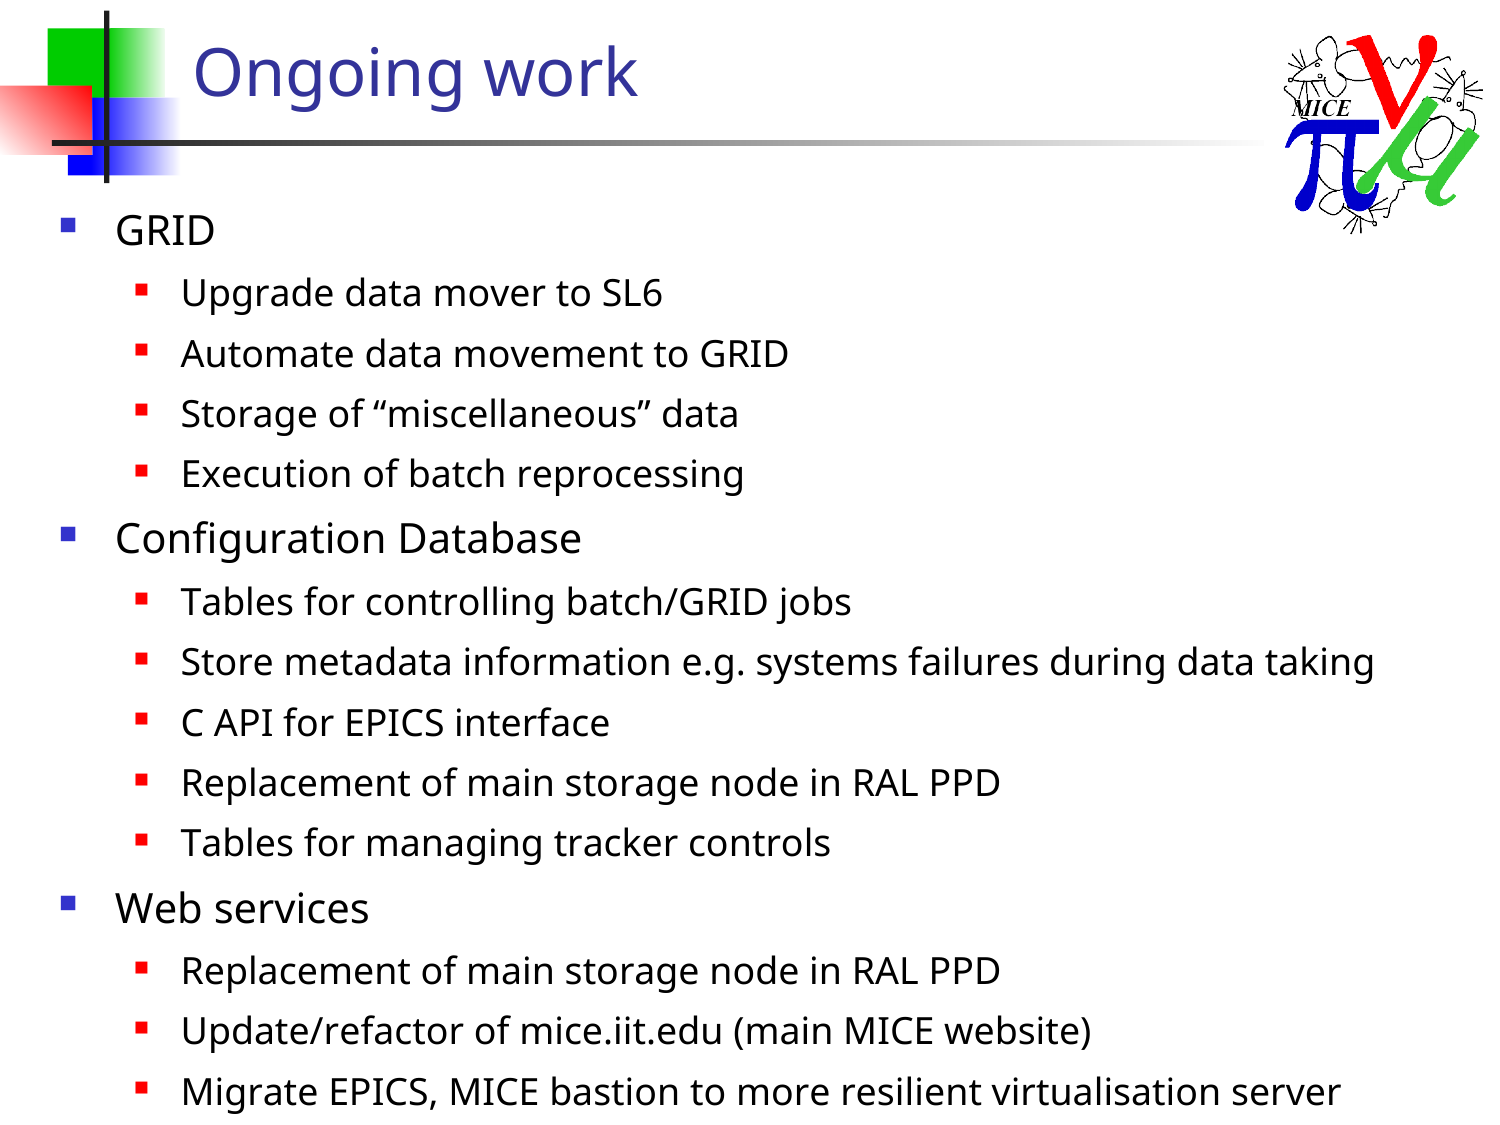

# Ongoing work
GRID
Upgrade data mover to SL6
Automate data movement to GRID
Storage of “miscellaneous” data
Execution of batch reprocessing
Configuration Database
Tables for controlling batch/GRID jobs
Store metadata information e.g. systems failures during data taking
C API for EPICS interface
Replacement of main storage node in RAL PPD
Tables for managing tracker controls
Web services
Replacement of main storage node in RAL PPD
Update/refactor of mice.iit.edu (main MICE website)
Migrate EPICS, MICE bastion to more resilient virtualisation server
Add SL6 server to MAUS test servers